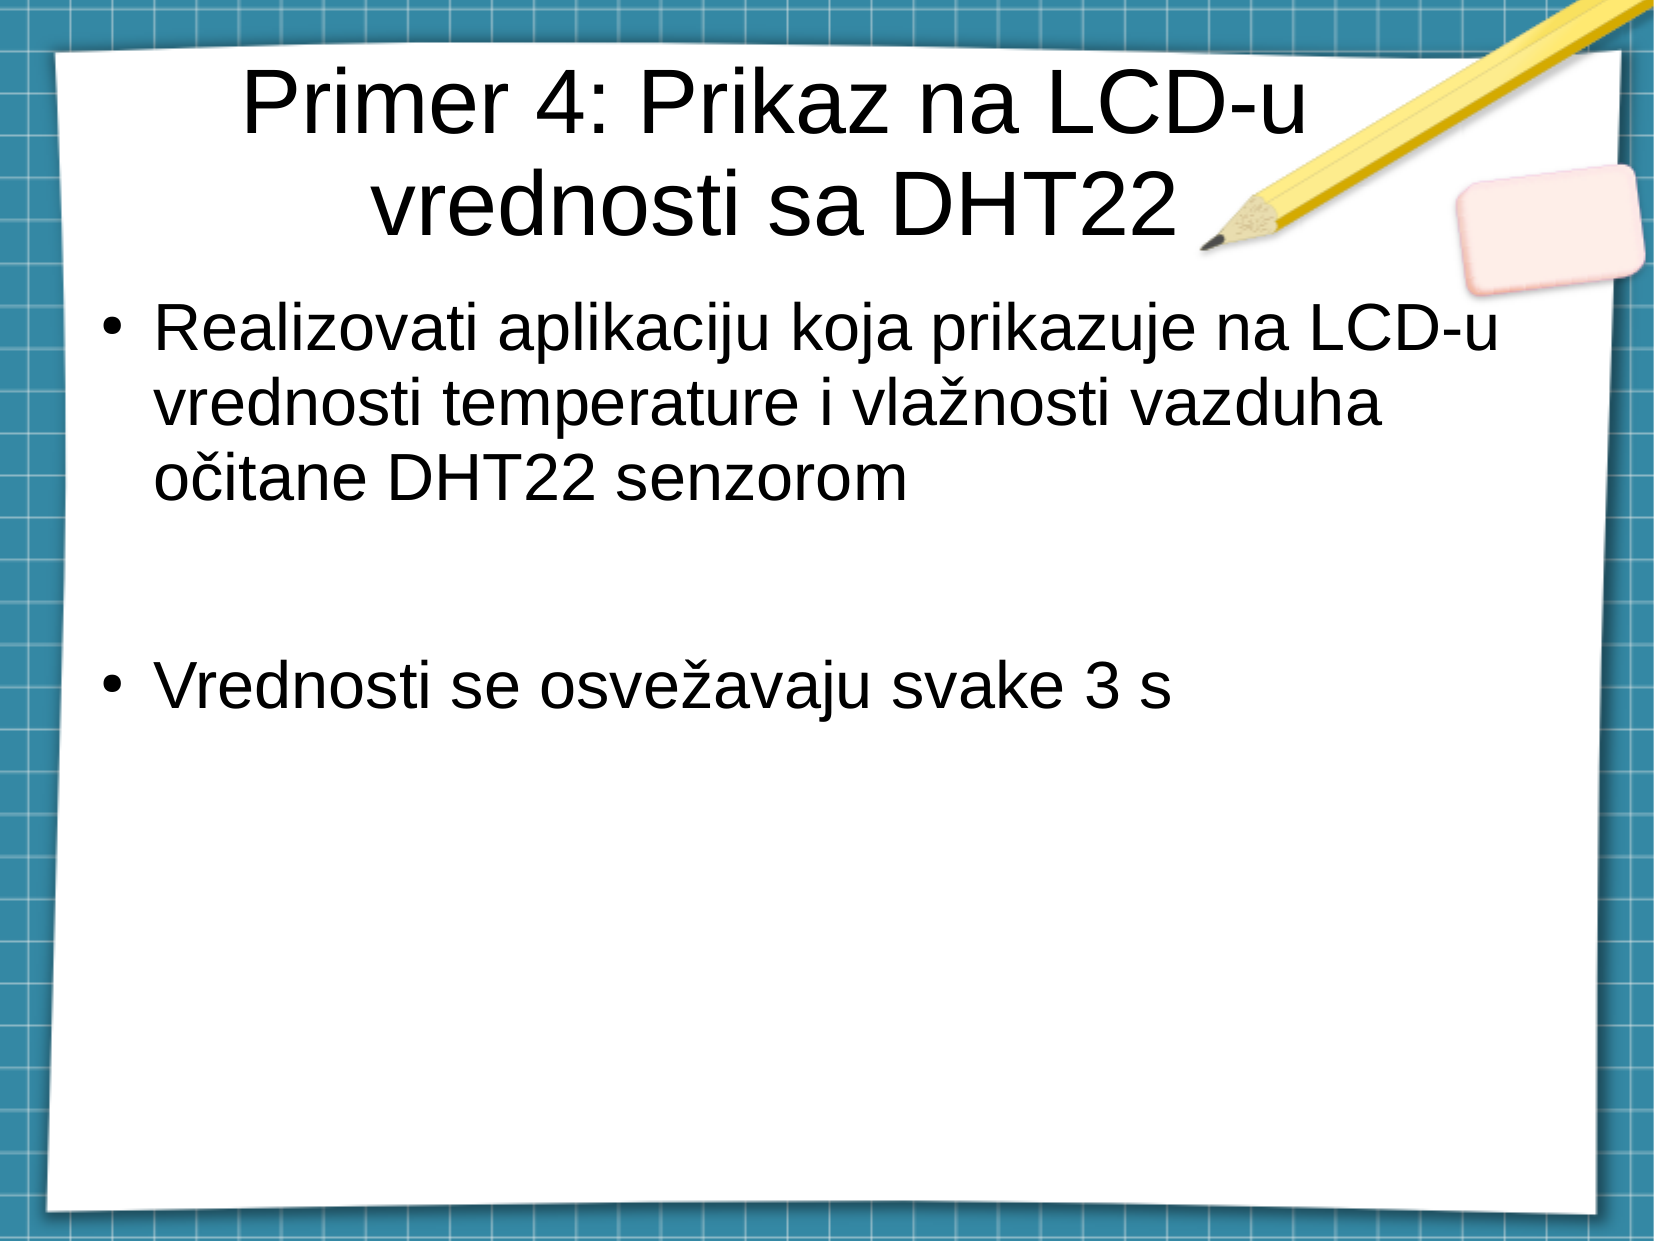

# Primer 4: Prikaz na LCD-u vrednosti sa DHT22
Realizovati aplikaciju koja prikazuje na LCD-u vrednosti temperature i vlažnosti vazduha očitane DHT22 senzorom
Vrednosti se osvežavaju svake 3 s